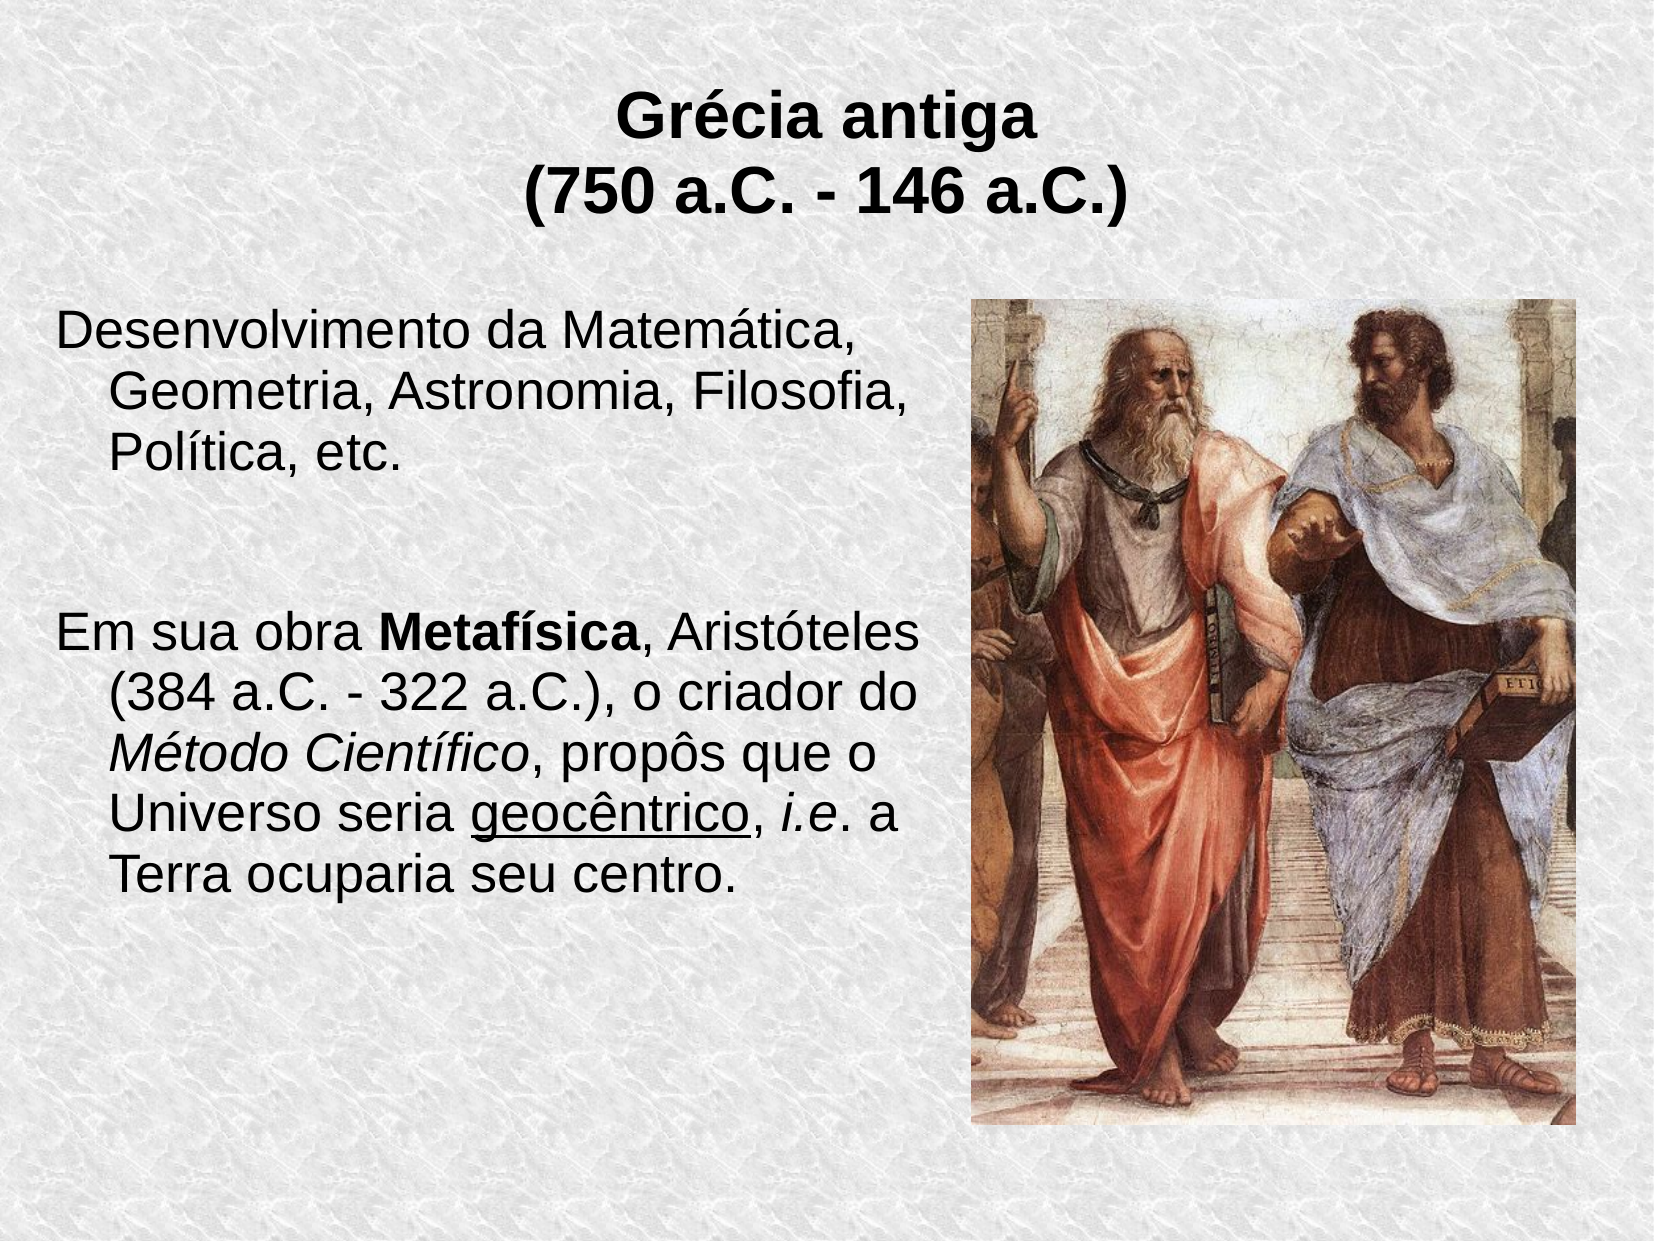

# Grécia antiga (750 a.C. - 146 a.C.)
Desenvolvimento da Matemática, Geometria, Astronomia, Filosofia, Política, etc.
Em sua obra Metafísica, Aristóteles (384 a.C. - 322 a.C.), o criador do Método Científico, propôs que o Universo seria geocêntrico, i.e. a Terra ocuparia seu centro.